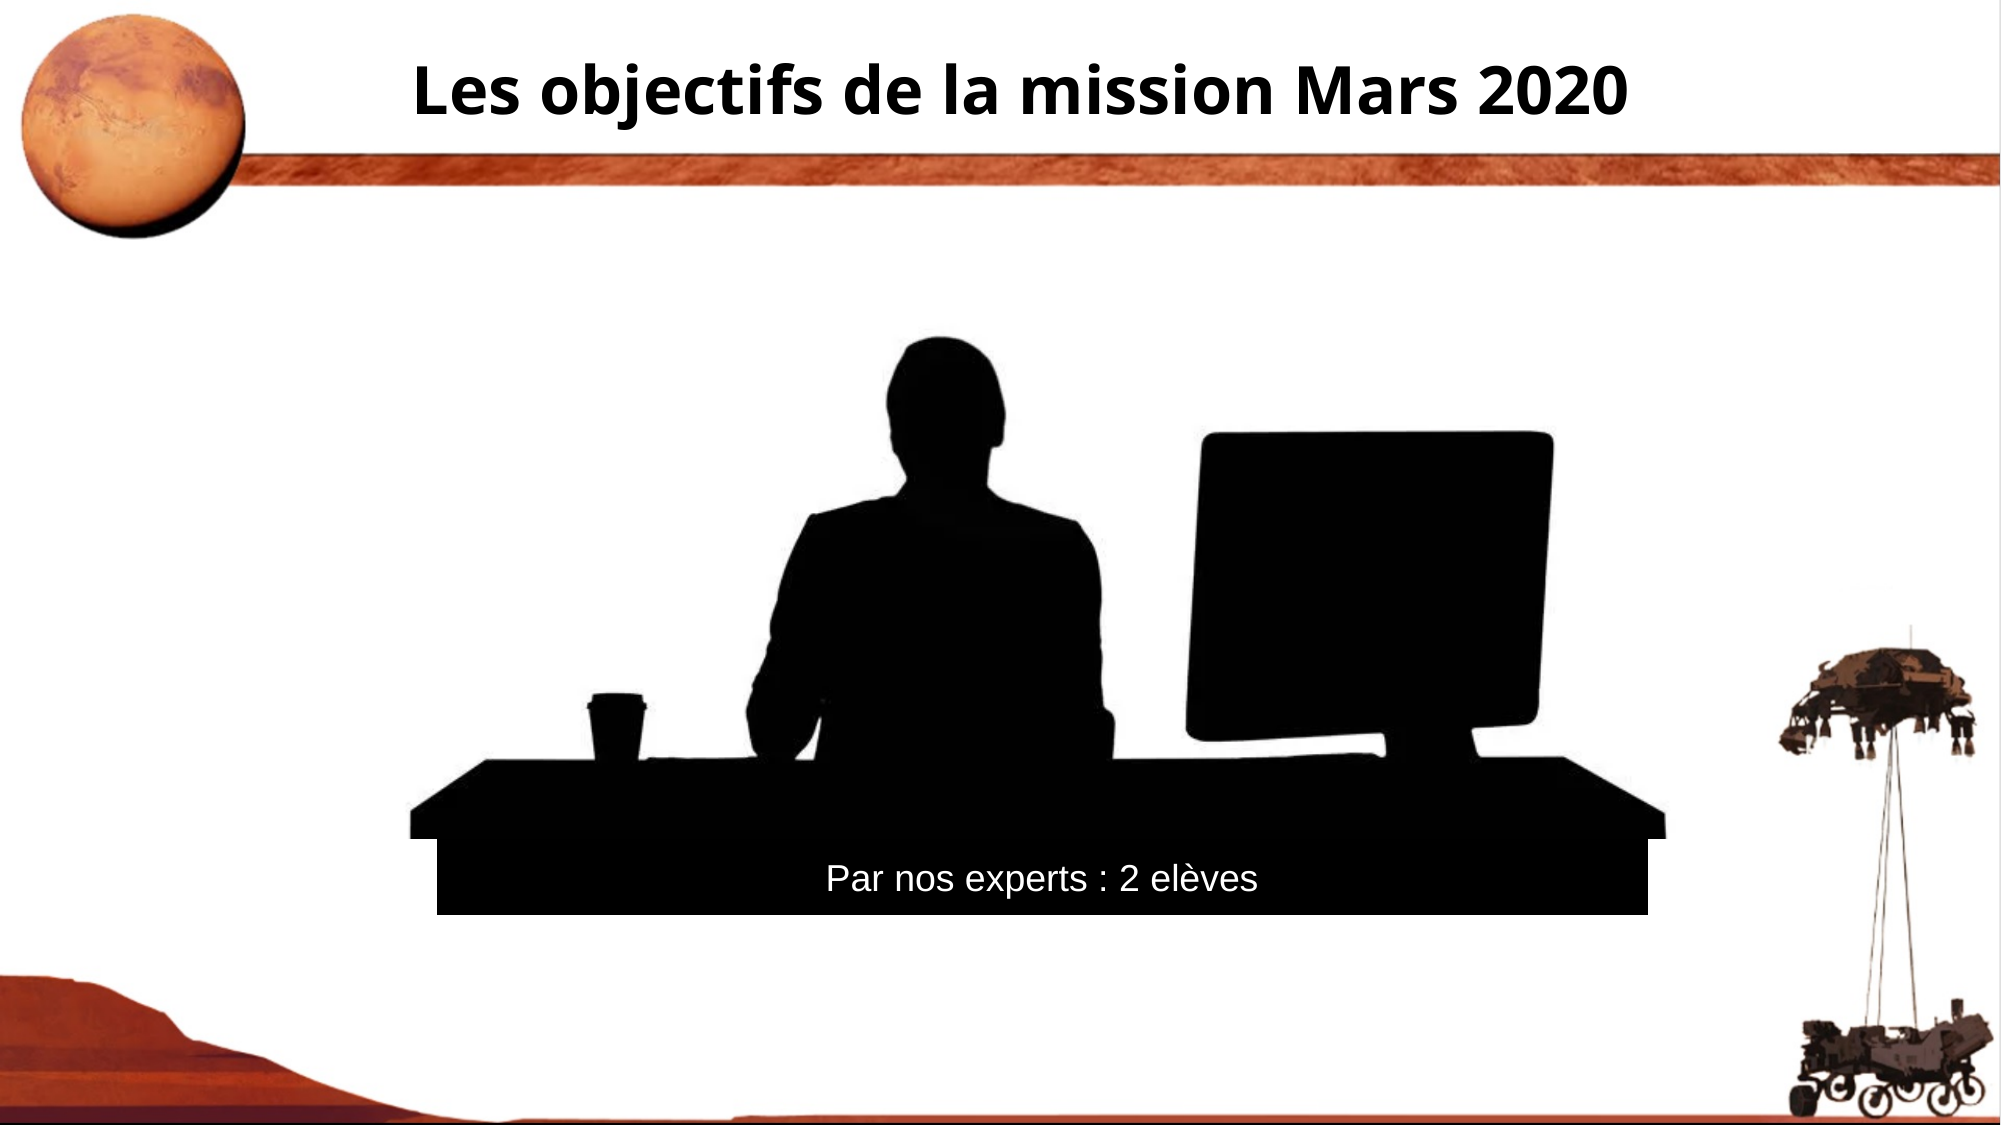

Les objectifs de la mission Mars 2020
Par nos experts : 2 elèves